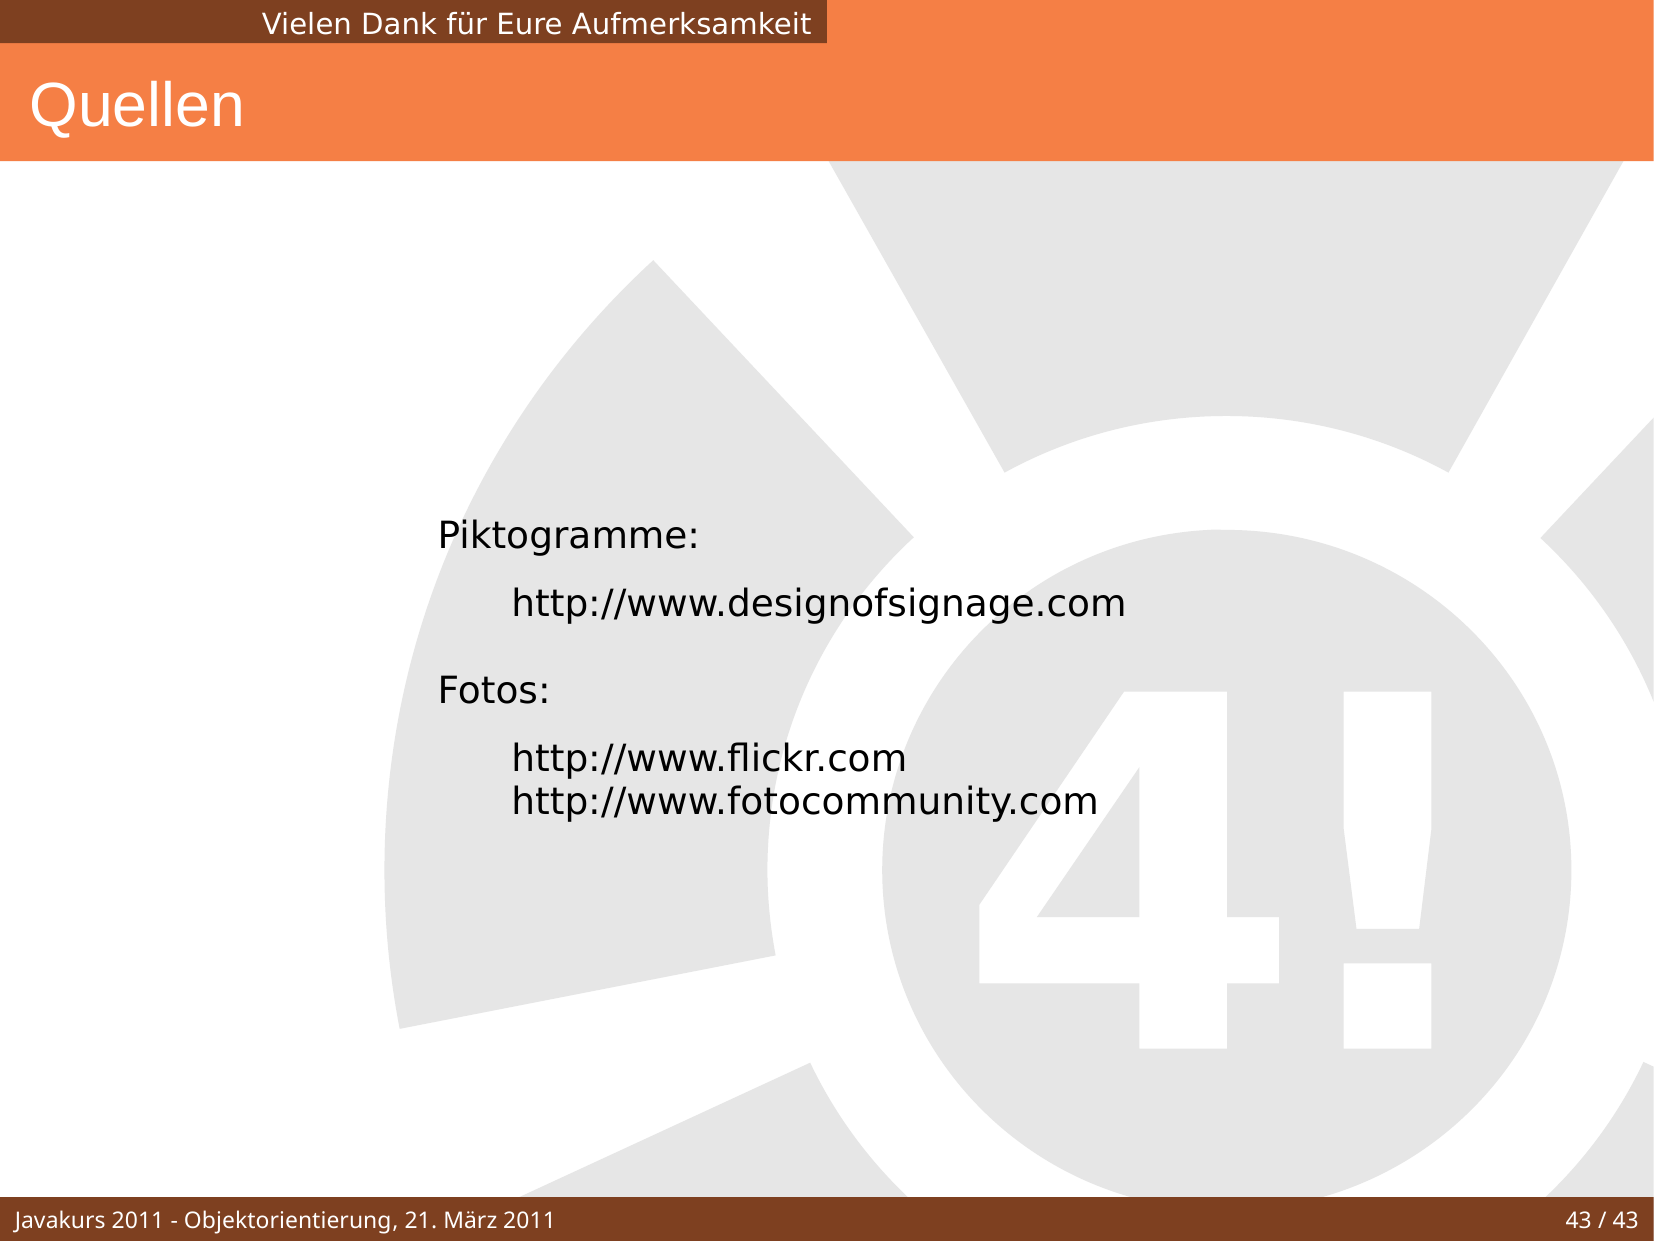

Vielen Dank für Eure Aufmerksamkeit
# Quellen
Piktogramme:
	http://www.designofsignage.com
Fotos:
	http://www.flickr.com
	http://www.fotocommunity.com